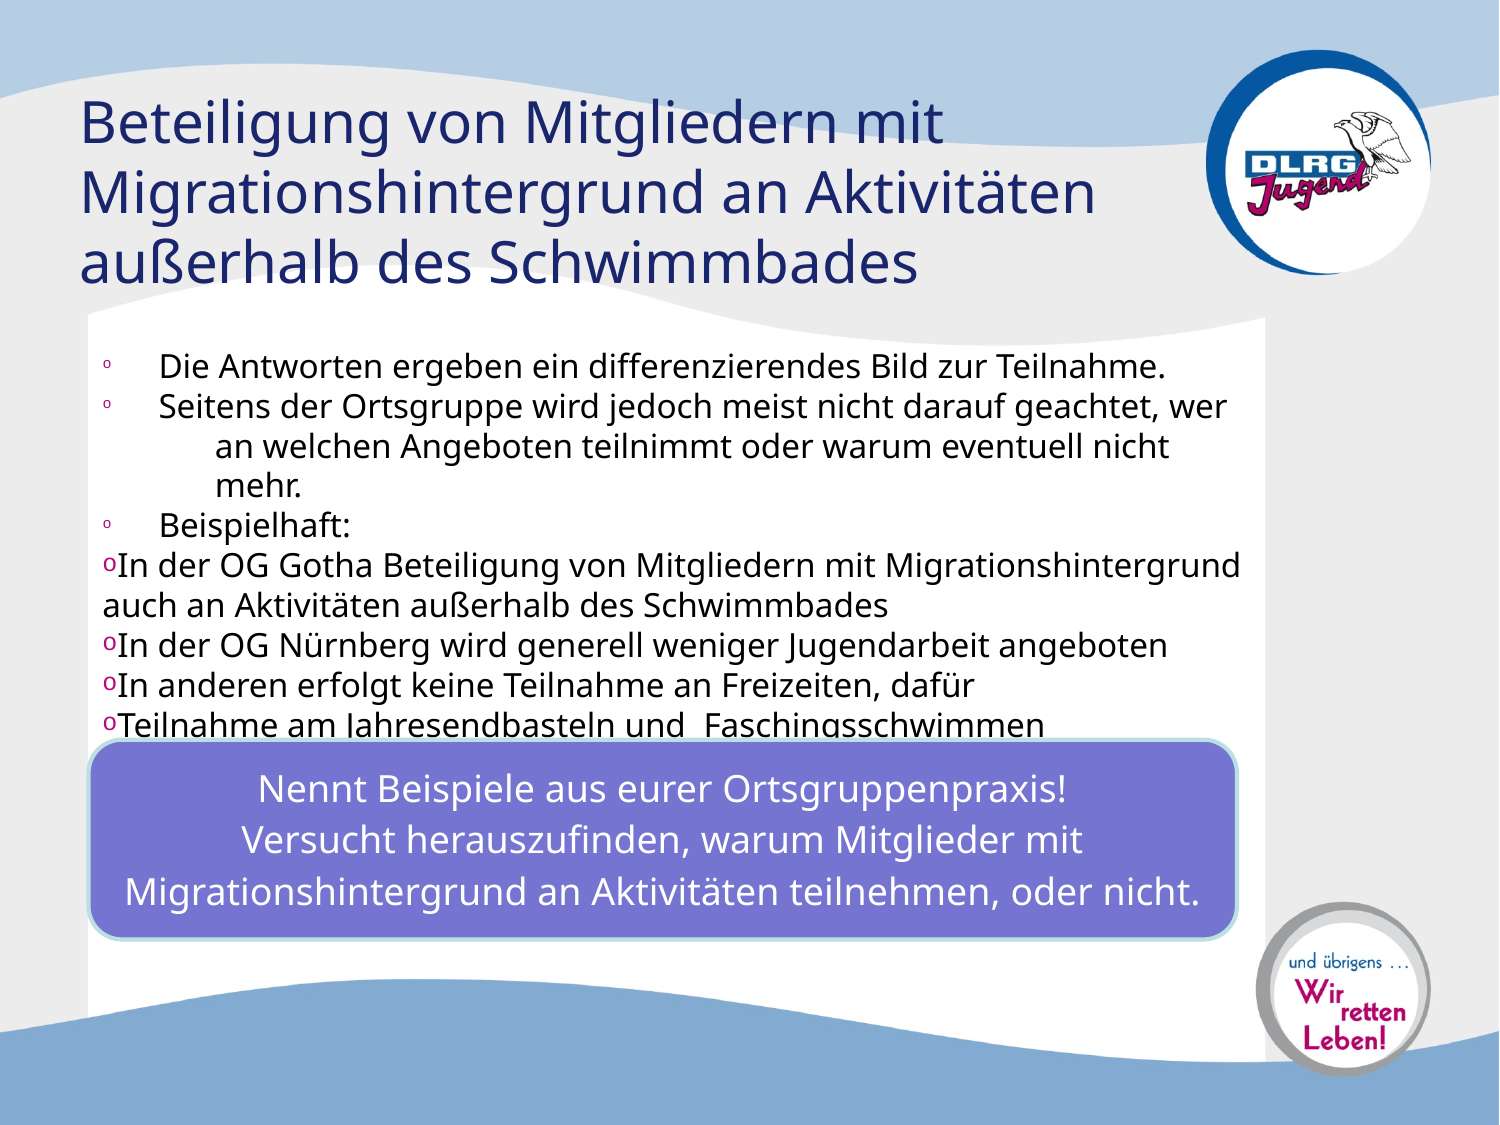

# Beteiligung von Mitgliedern mit Migrationshintergrund an Aktivitäten außerhalb des Schwimmbades
Die Antworten ergeben ein differenzierendes Bild zur Teilnahme.
Seitens der Ortsgruppe wird jedoch meist nicht darauf geachtet, wer an welchen Angeboten teilnimmt oder warum eventuell nicht mehr.
Beispielhaft:
In der OG Gotha Beteiligung von Mitgliedern mit Migrationshintergrund auch an Aktivitäten außerhalb des Schwimmbades
In der OG Nürnberg wird generell weniger Jugendarbeit angeboten
In anderen erfolgt keine Teilnahme an Freizeiten, dafür
Teilnahme am Jahresendbasteln und Faschingsschwimmen
Nennt Beispiele aus eurer Ortsgruppenpraxis!
Versucht herauszufinden, warum Mitglieder mit Migrationshintergrund an Aktivitäten teilnehmen, oder nicht.